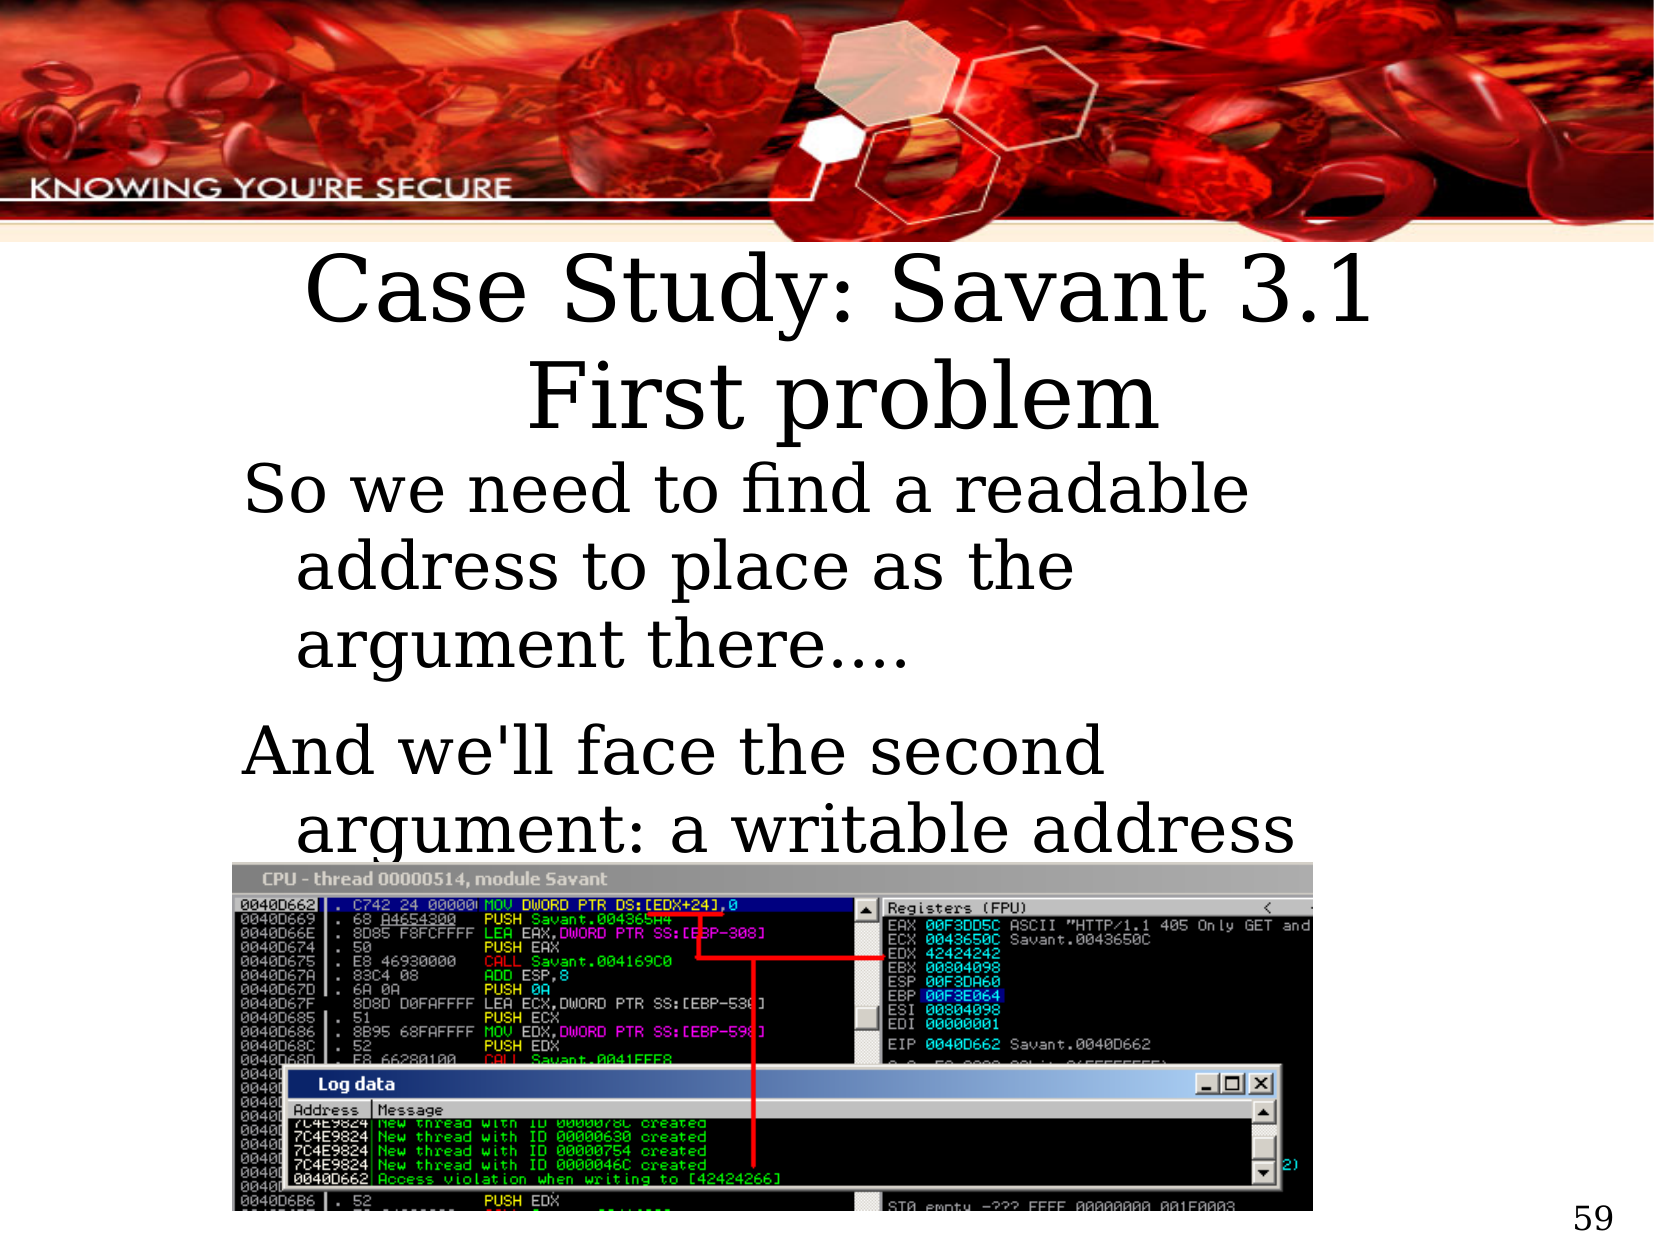

# Case Study: Savant 3.1 First problem
So we need to find a readable address to place as the argument there....
And we'll face the second argument: a writable address